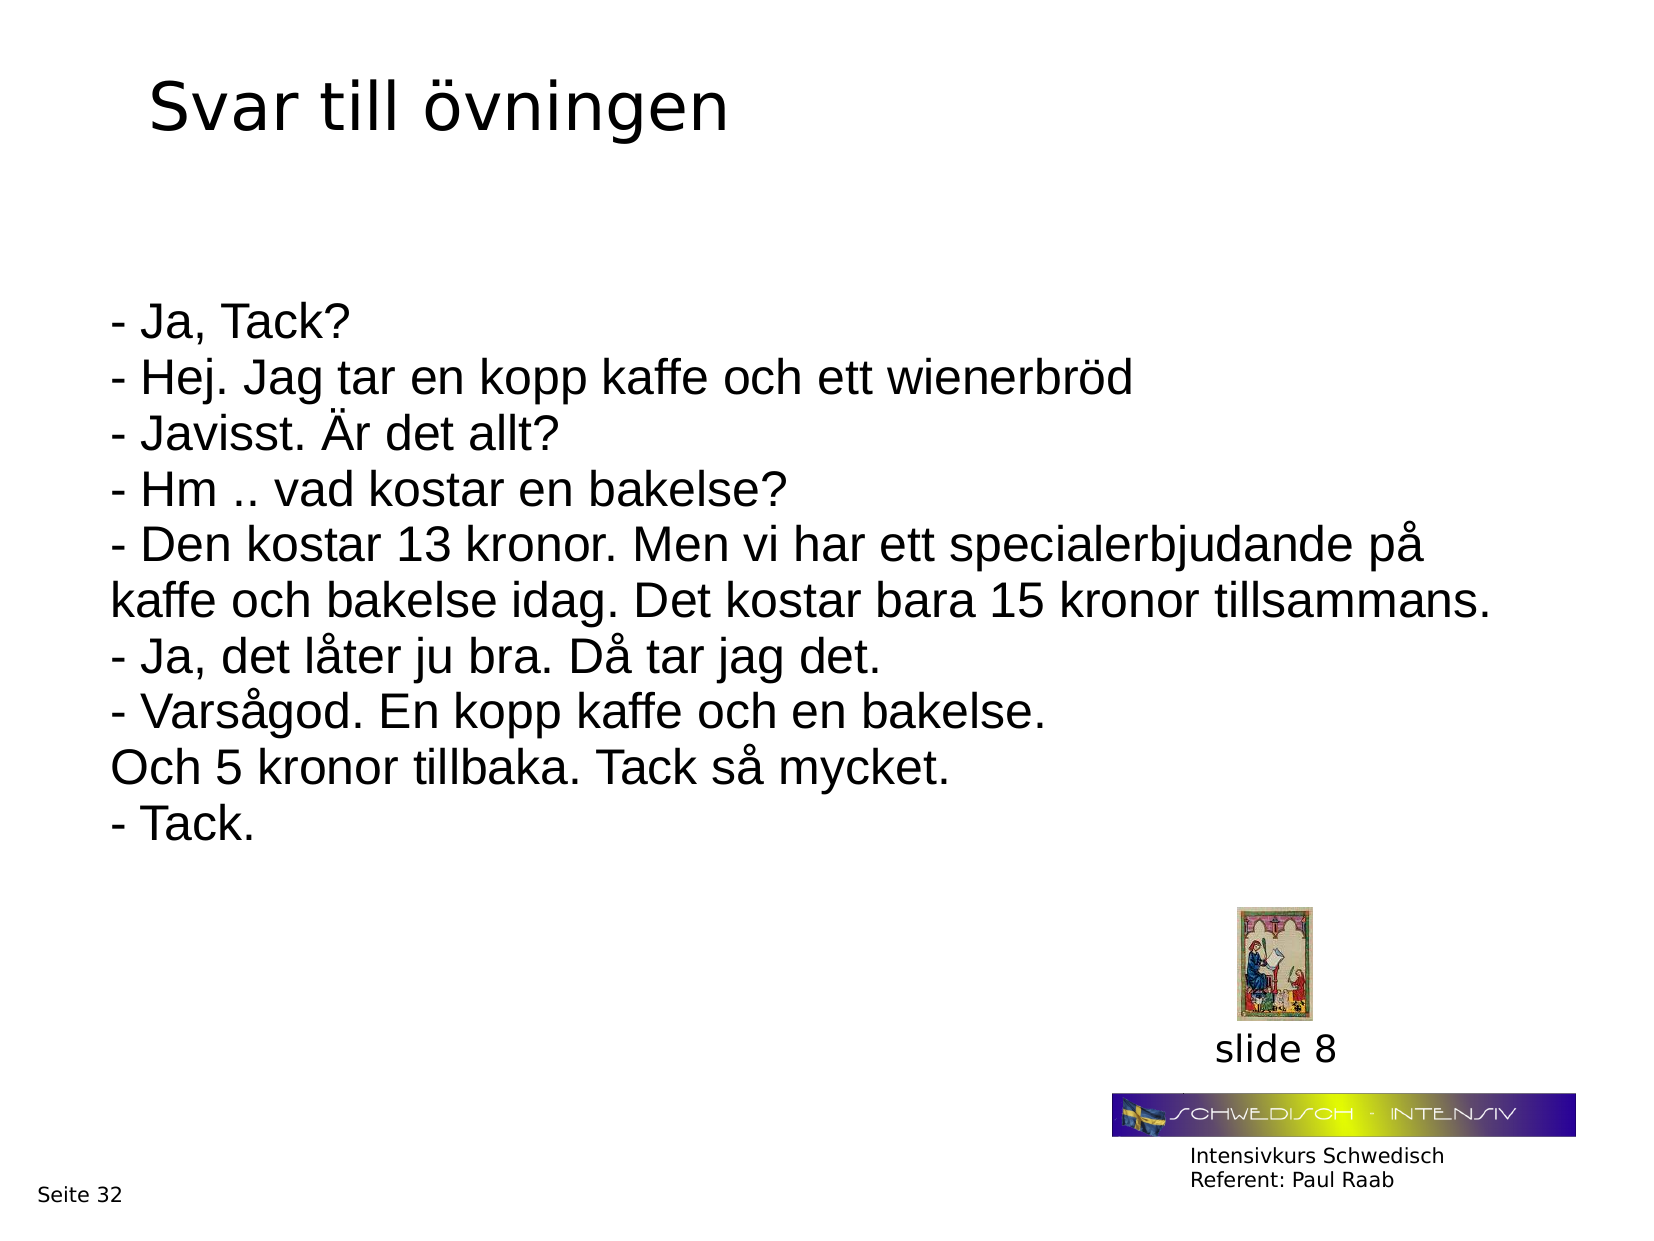

Svar till övningen
- Ja, Tack?
- Hej. Jag tar en kopp kaffe och ett wienerbröd
- Javisst. Är det allt?
- Hm .. vad kostar en bakelse?
- Den kostar 13 kronor. Men vi har ett specialerbjudande på kaffe och bakelse idag. Det kostar bara 15 kronor tillsammans.
- Ja, det låter ju bra. Då tar jag det.
- Varsågod. En kopp kaffe och en bakelse.
Och 5 kronor tillbaka. Tack så mycket.
- Tack.
slide 8